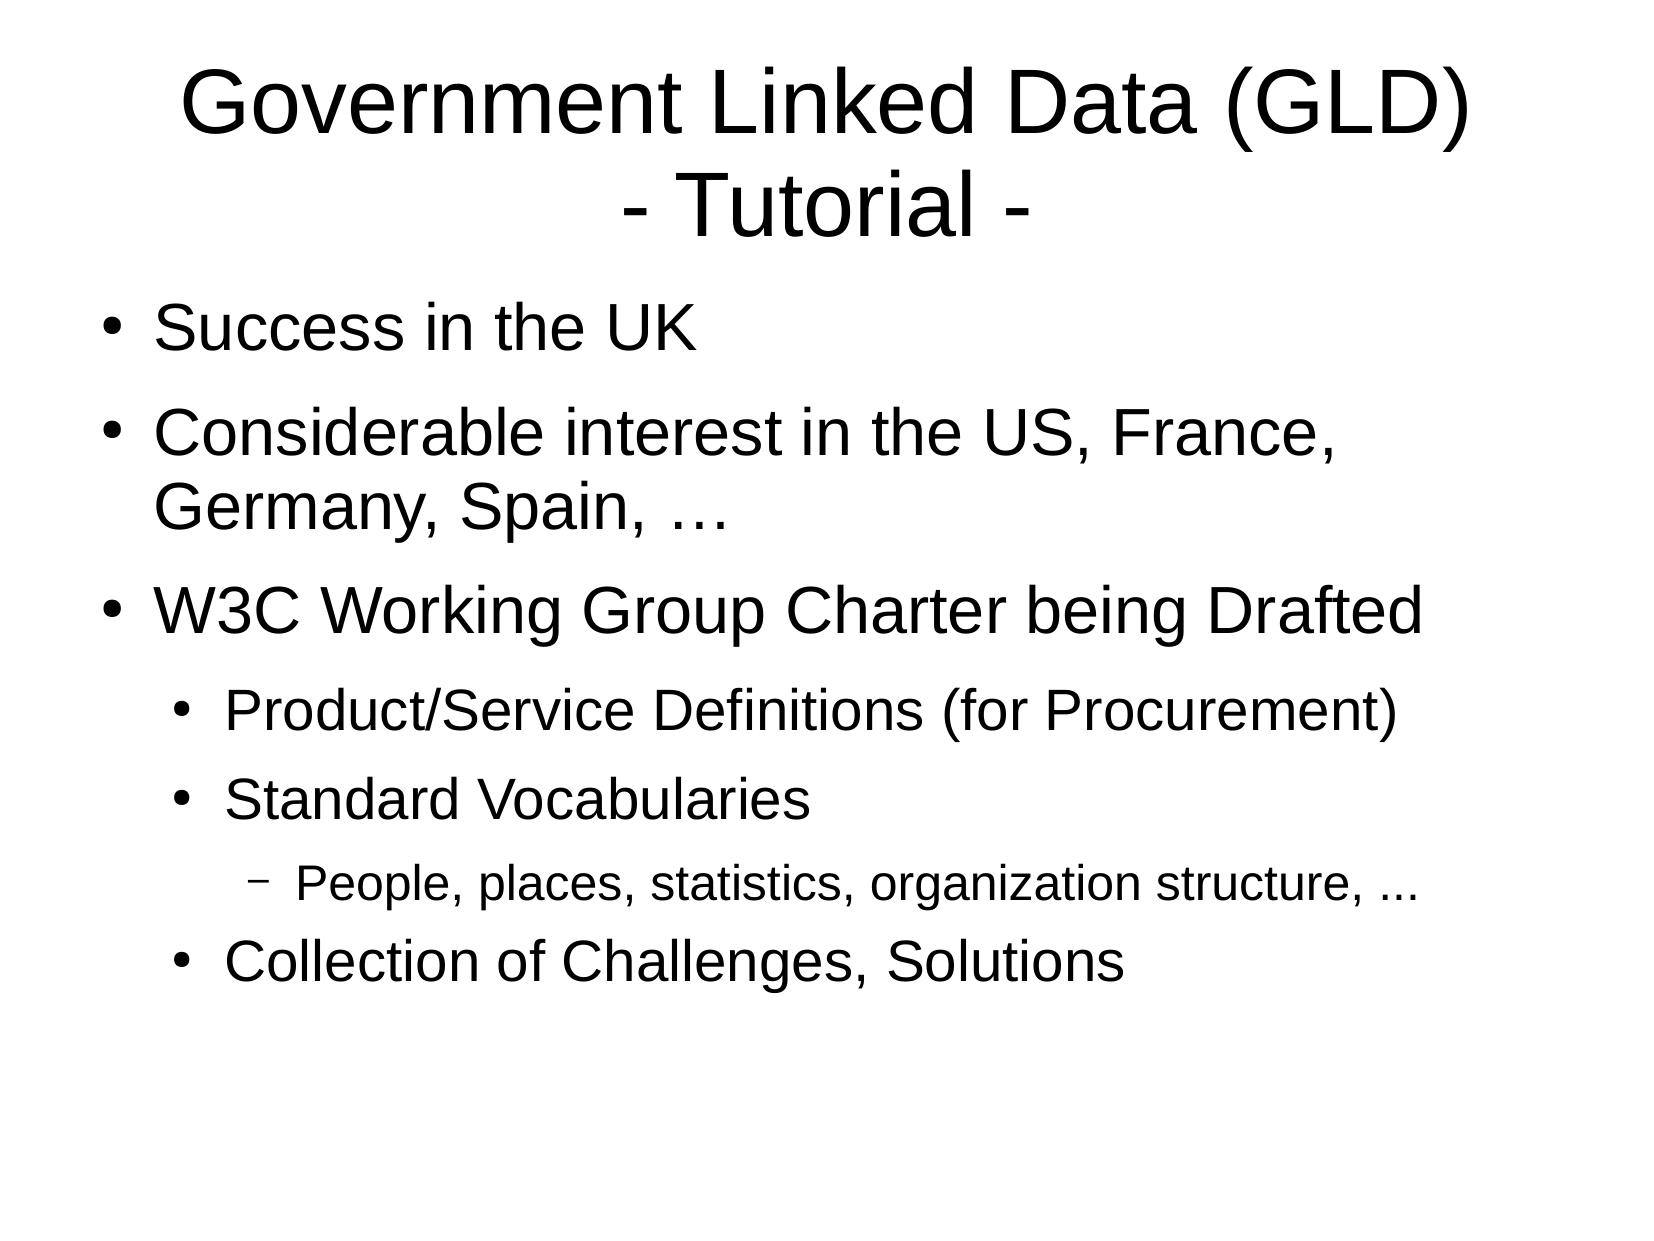

# Government Linked Data (GLD) - Tutorial -
Success in the UK
Considerable interest in the US, France, Germany, Spain, …
W3C Working Group Charter being Drafted
Product/Service Definitions (for Procurement)
Standard Vocabularies
People, places, statistics, organization structure, ...
Collection of Challenges, Solutions